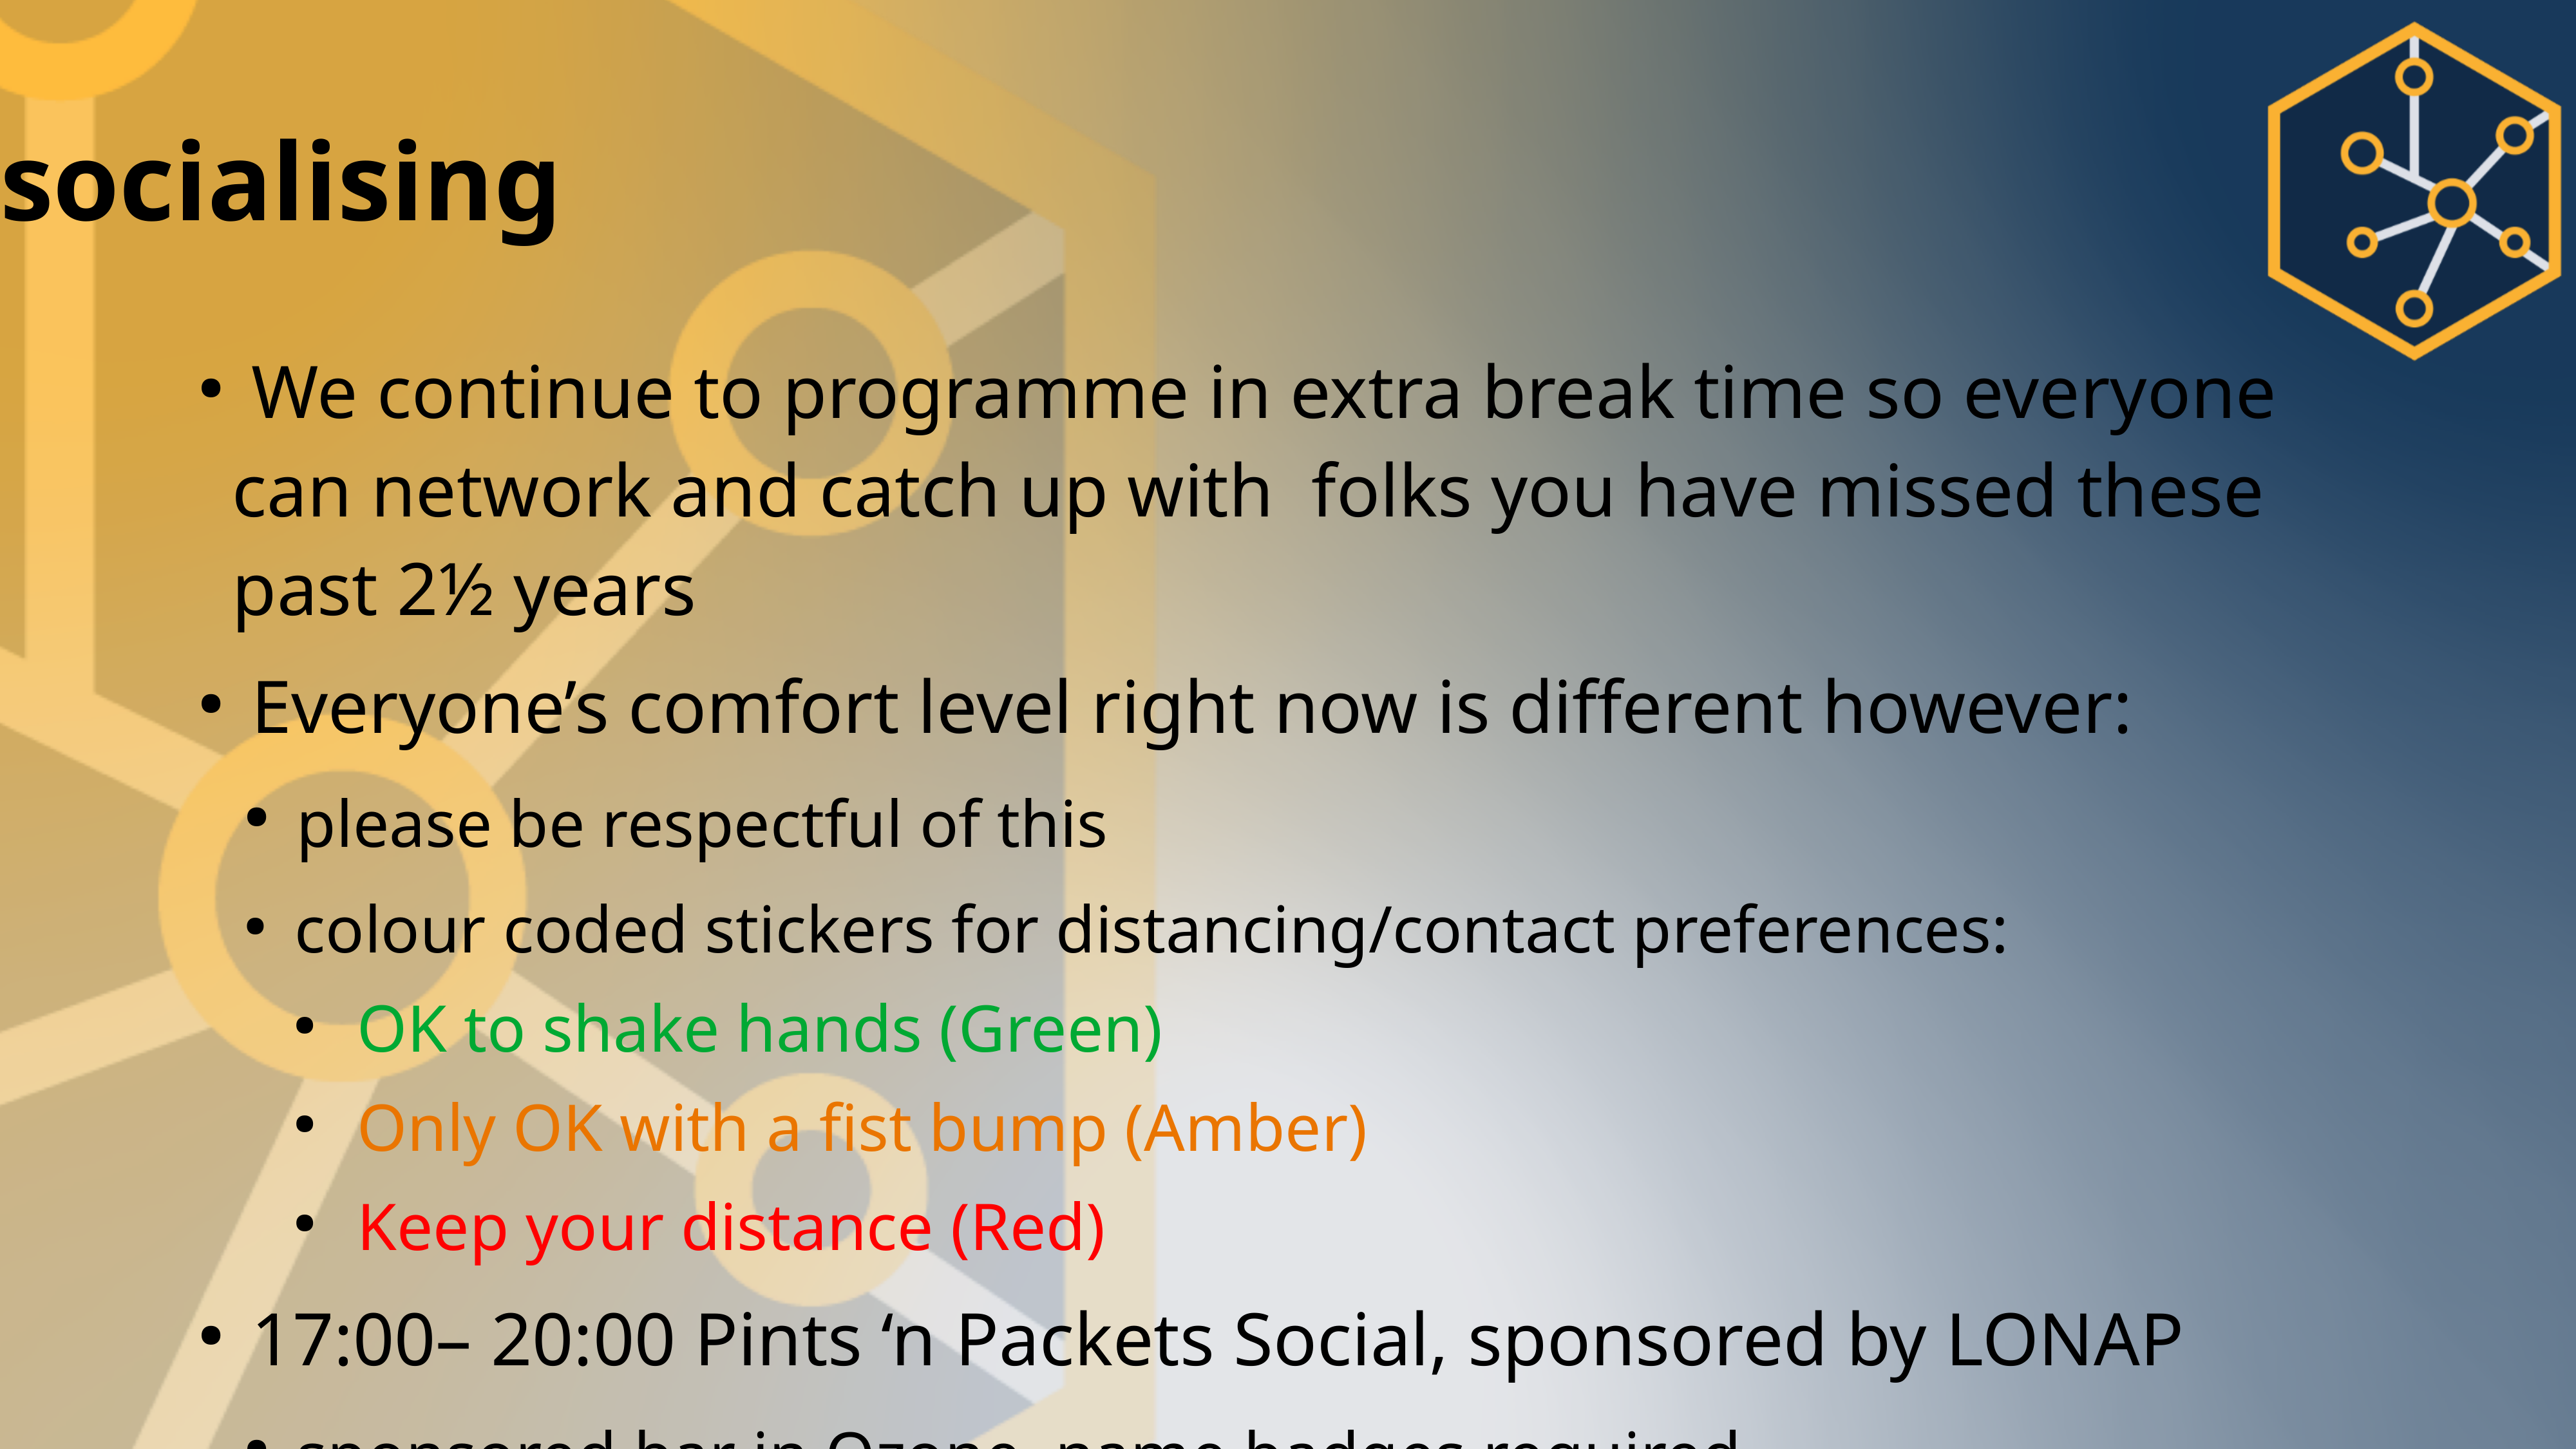

# socialising
 We continue to programme in extra break time so everyone can network and catch up with folks you have missed these past 2½ years
 Everyone’s comfort level right now is different however:
 please be respectful of this
 colour coded stickers for distancing/contact preferences:
 OK to shake hands (Green)
 Only OK with a fist bump (Amber)
 Keep your distance (Red)
 17:00– 20:00 Pints ‘n Packets Social, sponsored by LONAP
 sponsored bar in Ozone, name badges required